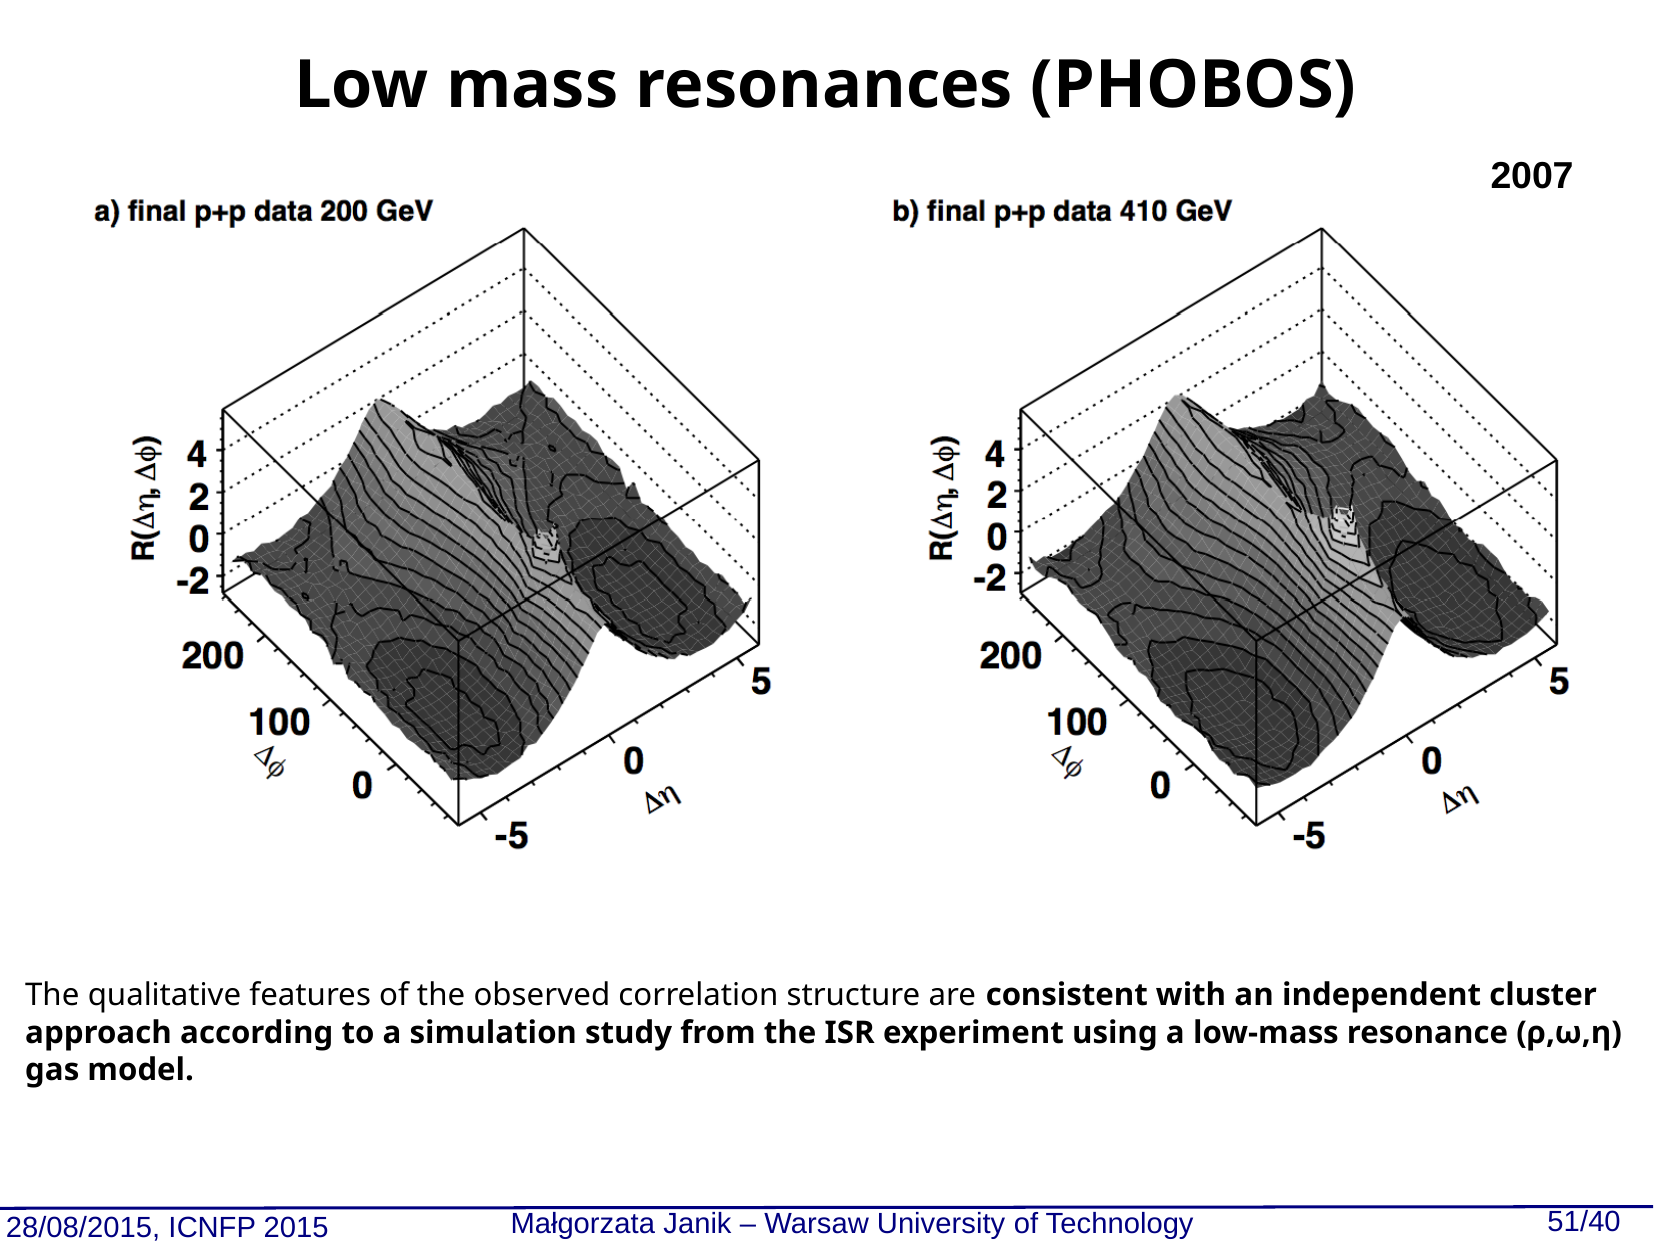

Low mass resonances (PHOBOS)
2007
The qualitative features of the observed correlation structure are consistent with an independent cluster approach according to a simulation study from the ISR experiment using a low-mass resonance (ρ,ω,η) gas model.